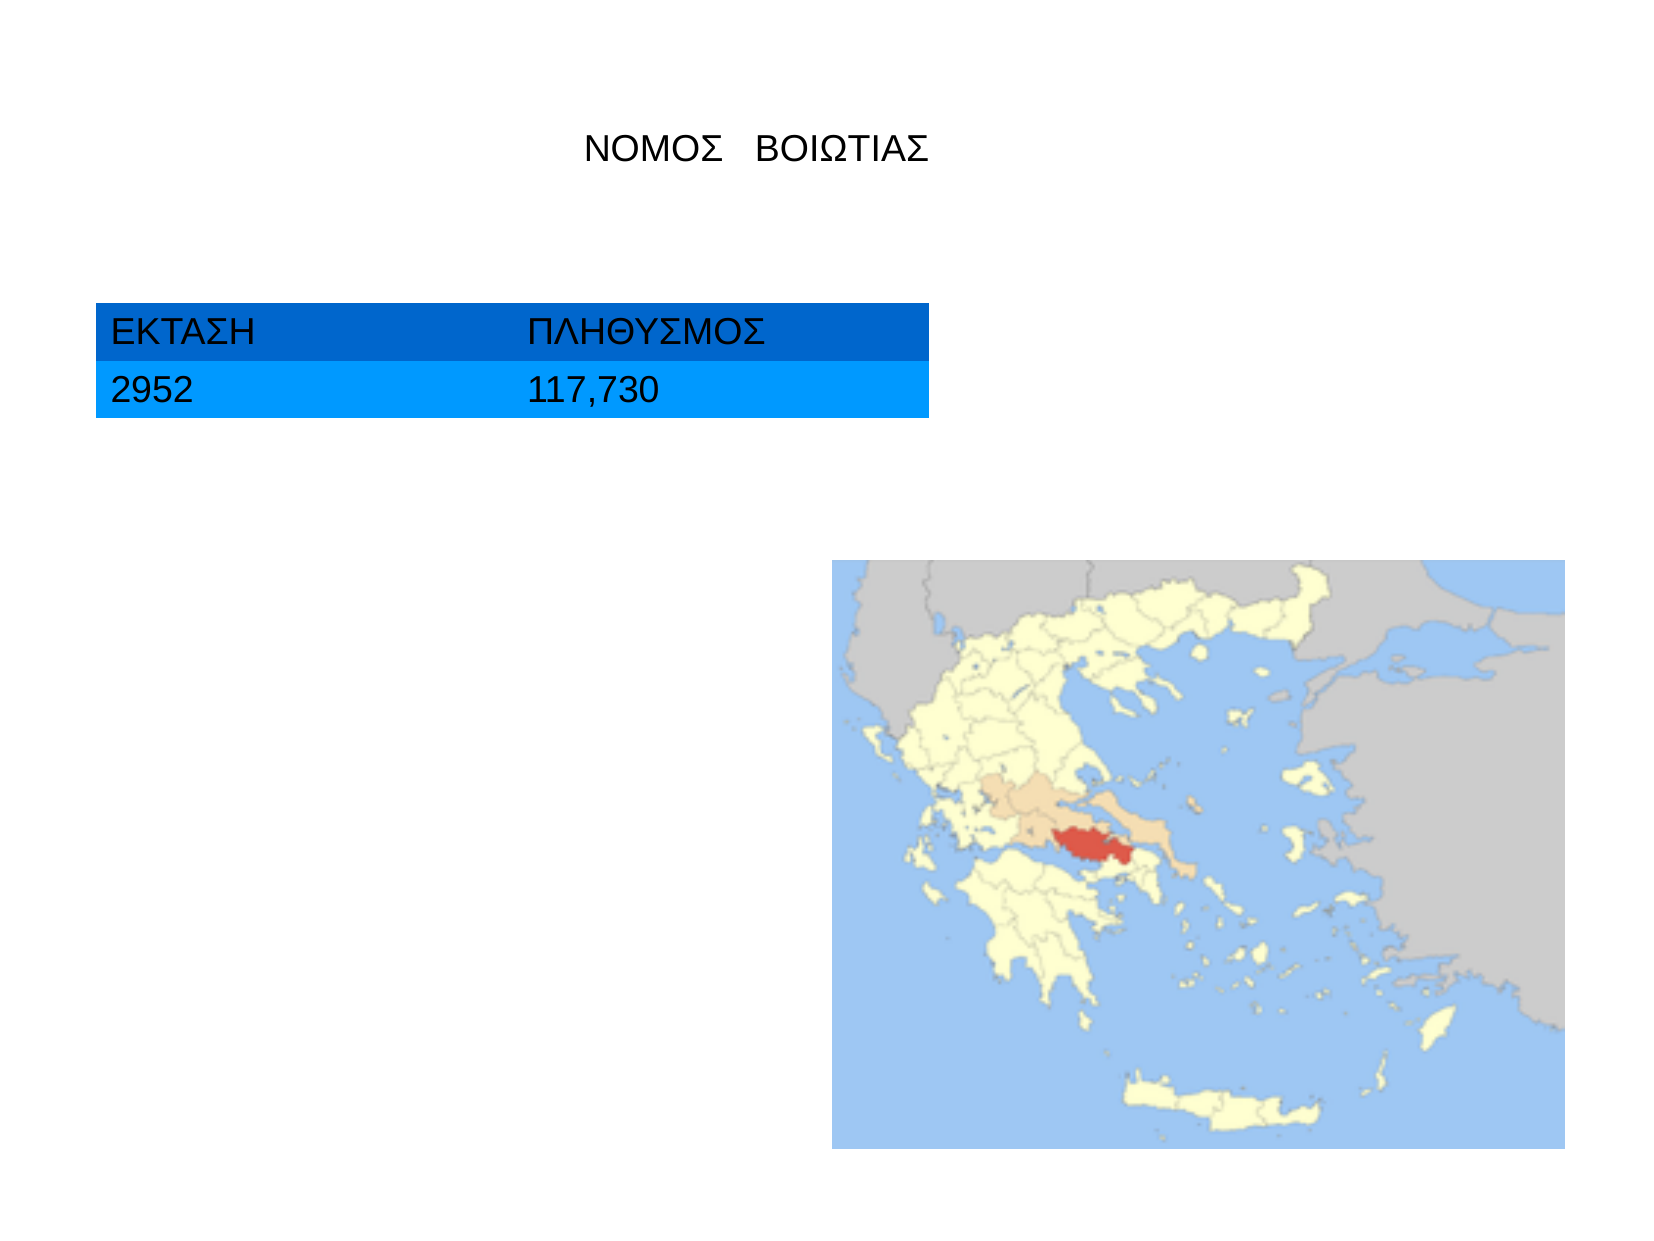

ΝΟΜΟΣ ΒΟΙΩΤΙΑΣ
| ΕΚΤΑΣΗ | ΠΛΗΘΥΣΜΟΣ |
| --- | --- |
| 2952 | 117,730 |